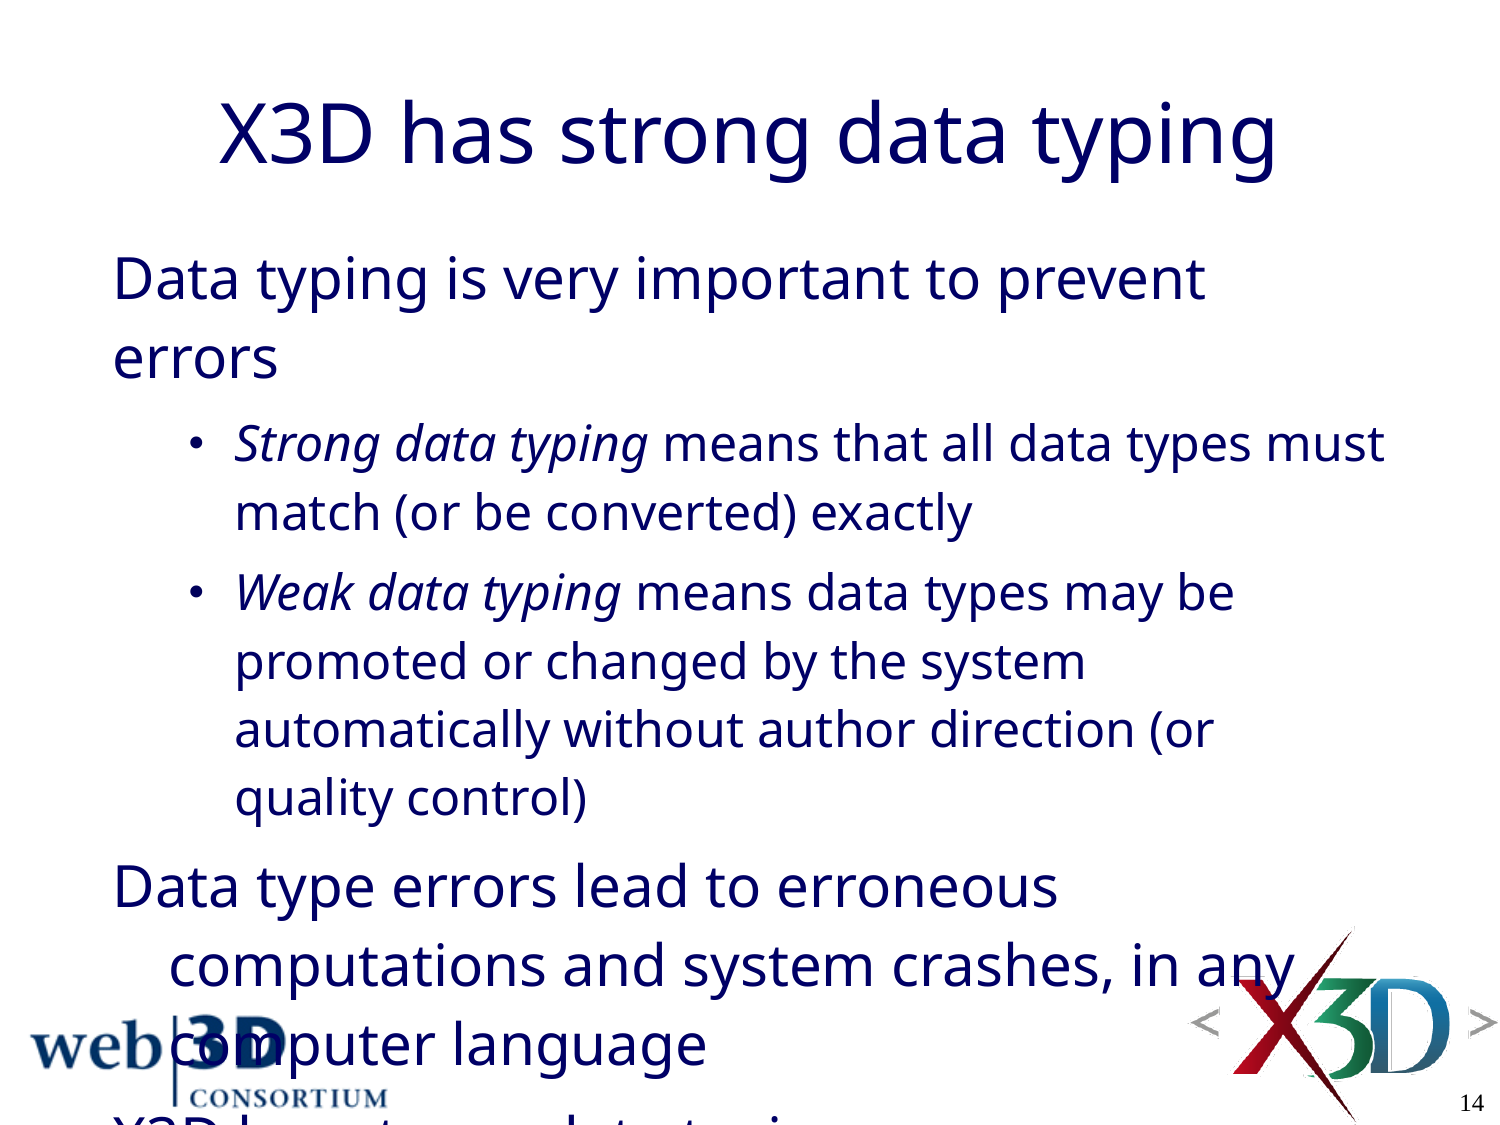

# X3D has strong data typing
Data typing is very important to prevent errors
Strong data typing means that all data types must match (or be converted) exactly
Weak data typing means data types may be promoted or changed by the system automatically without author direction (or quality control)
Data type errors lead to erroneous computations and system crashes, in any computer language
X3D has strong data typing
Cost: authors must ensure their scene is correct
Benefit: mysterious run-time errors avoided